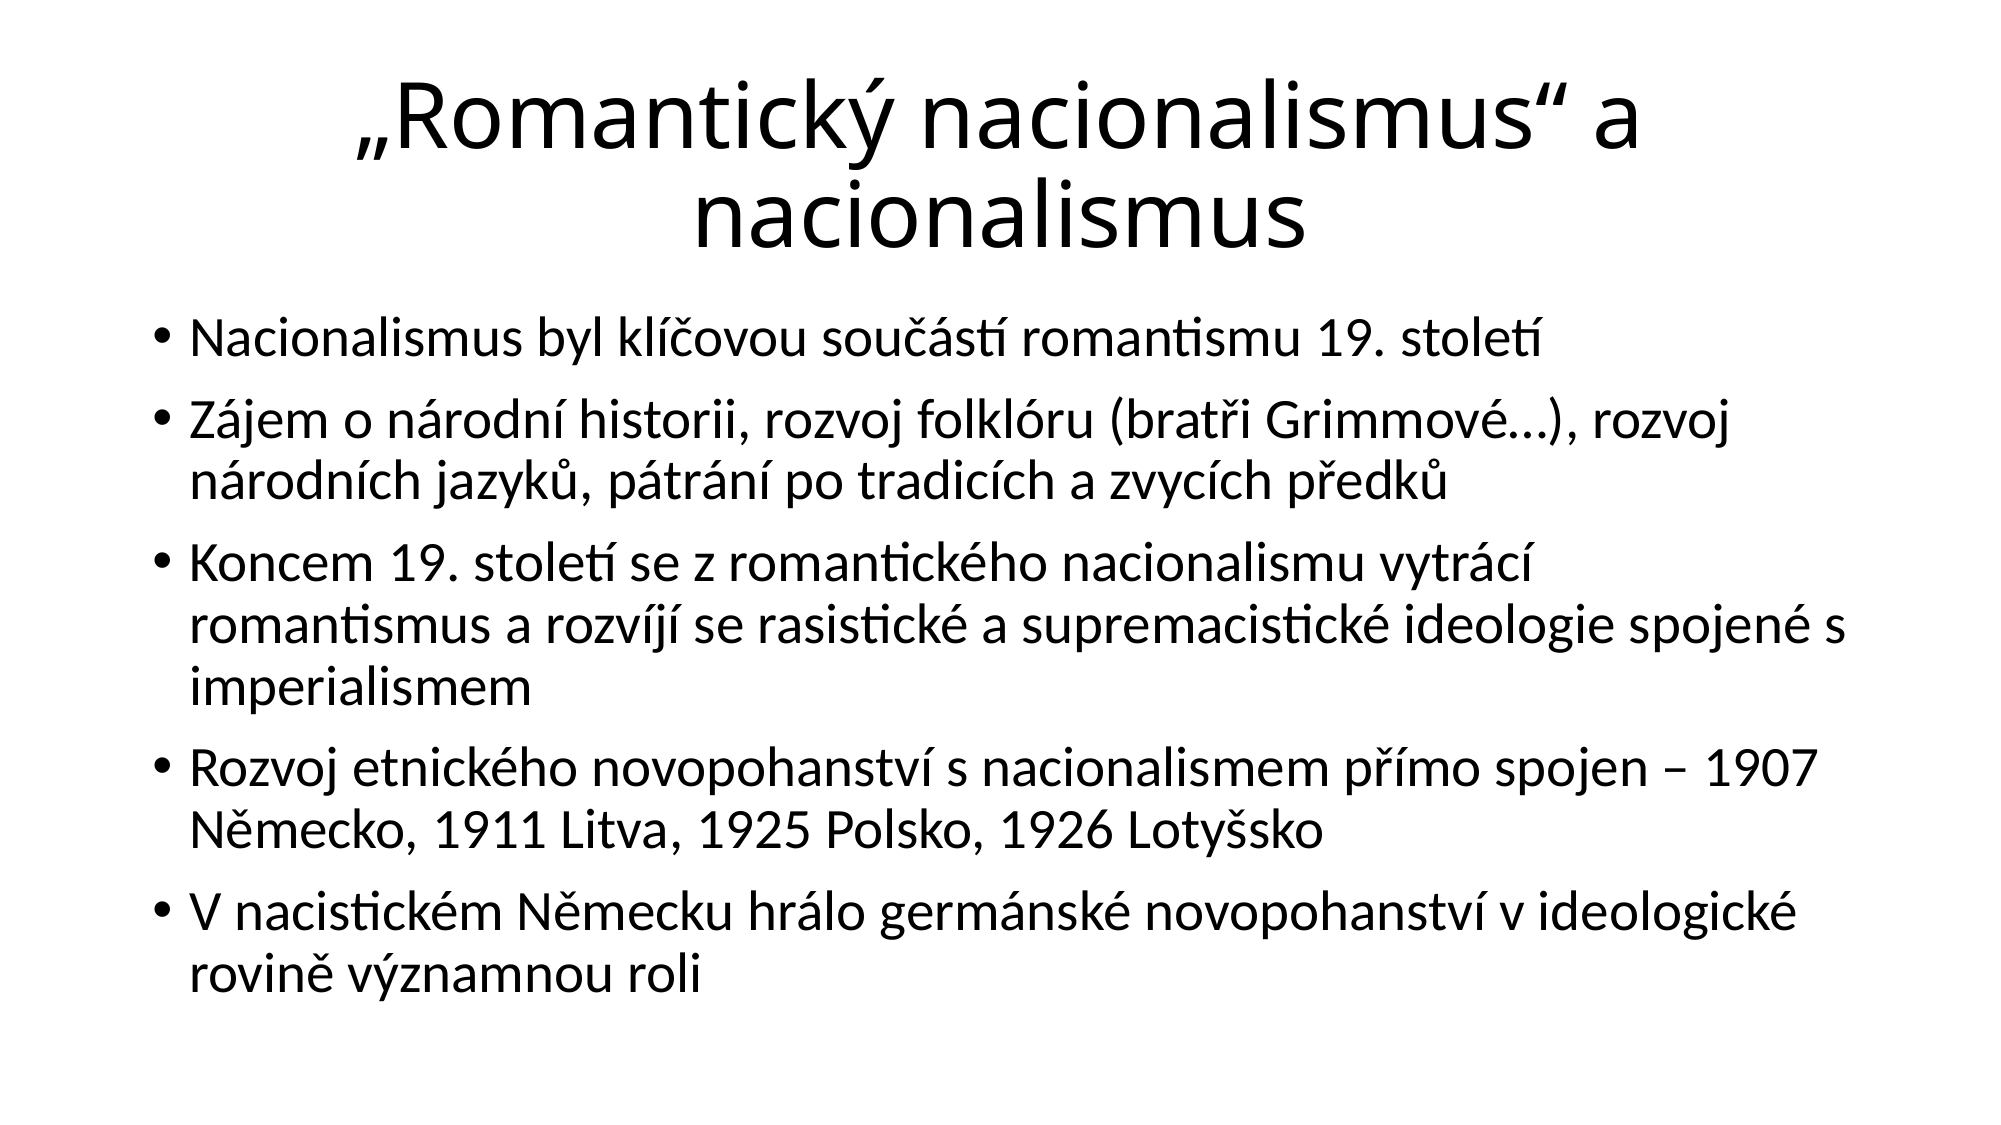

# „Romantický nacionalismus“ a nacionalismus
Nacionalismus byl klíčovou součástí romantismu 19. století
Zájem o národní historii, rozvoj folklóru (bratři Grimmové…), rozvoj národních jazyků, pátrání po tradicích a zvycích předků
Koncem 19. století se z romantického nacionalismu vytrácí romantismus a rozvíjí se rasistické a supremacistické ideologie spojené s imperialismem
Rozvoj etnického novopohanství s nacionalismem přímo spojen – 1907 Německo, 1911 Litva, 1925 Polsko, 1926 Lotyšsko
V nacistickém Německu hrálo germánské novopohanství v ideologické rovině významnou roli